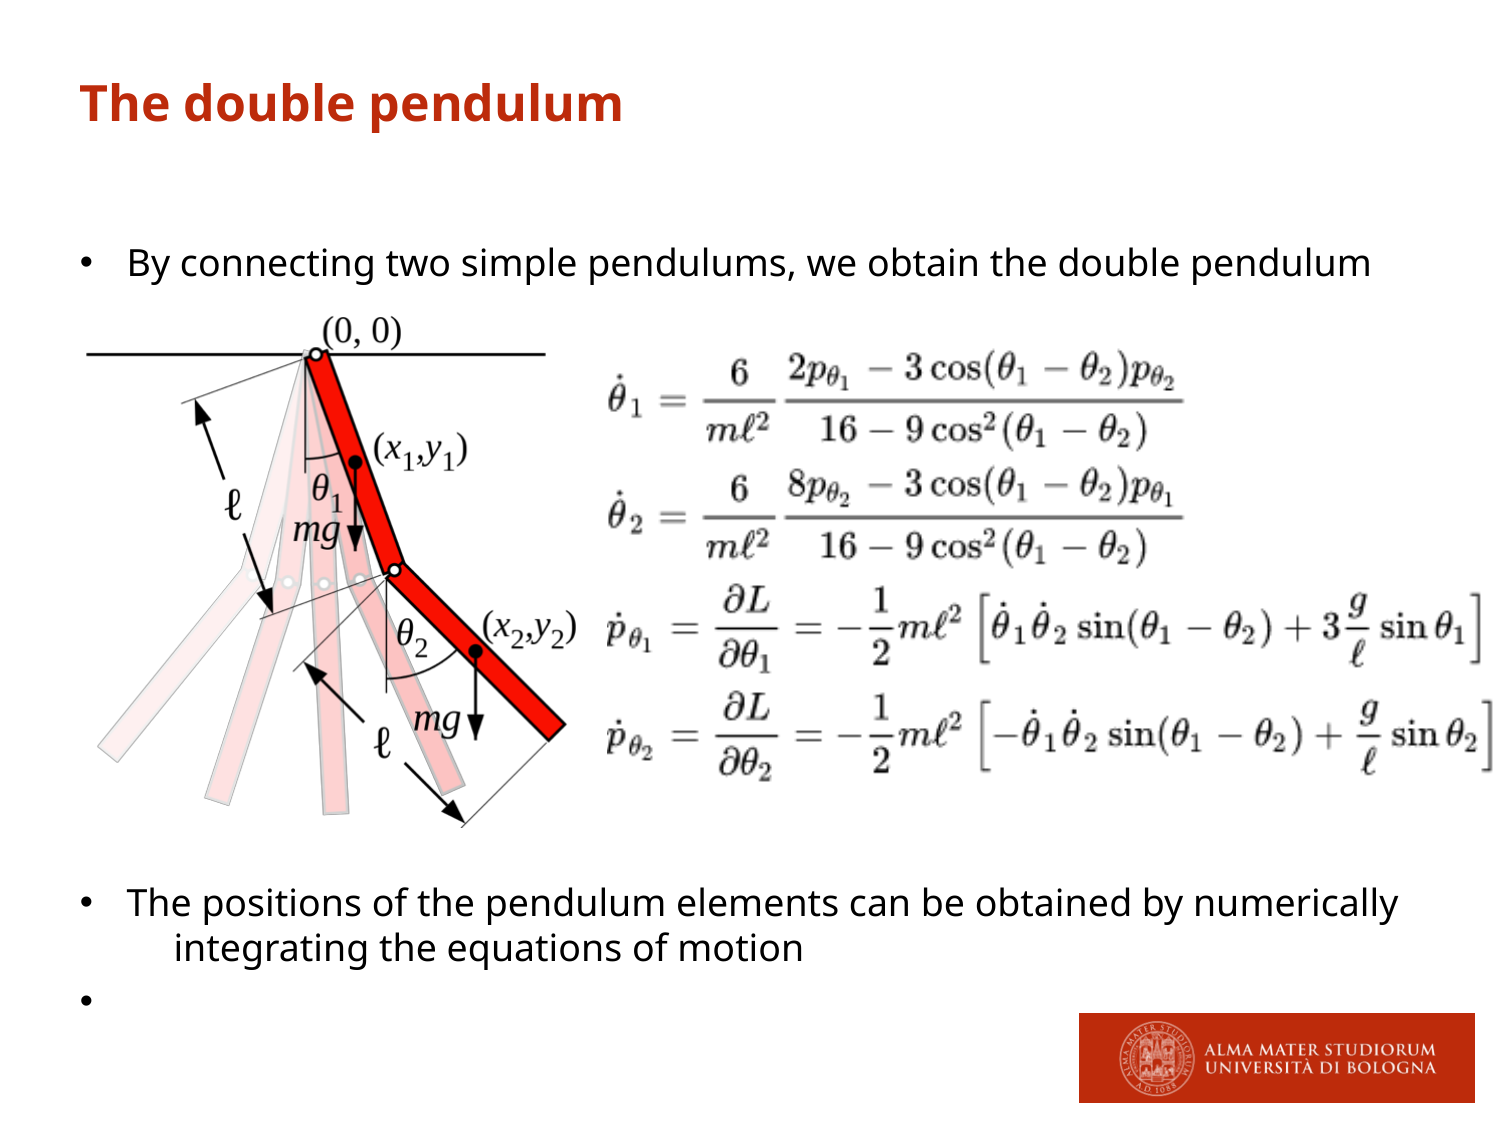

# The double pendulum
By connecting two simple pendulums, we obtain the double pendulum
The positions of the pendulum elements can be obtained by numerically integrating the equations of motion